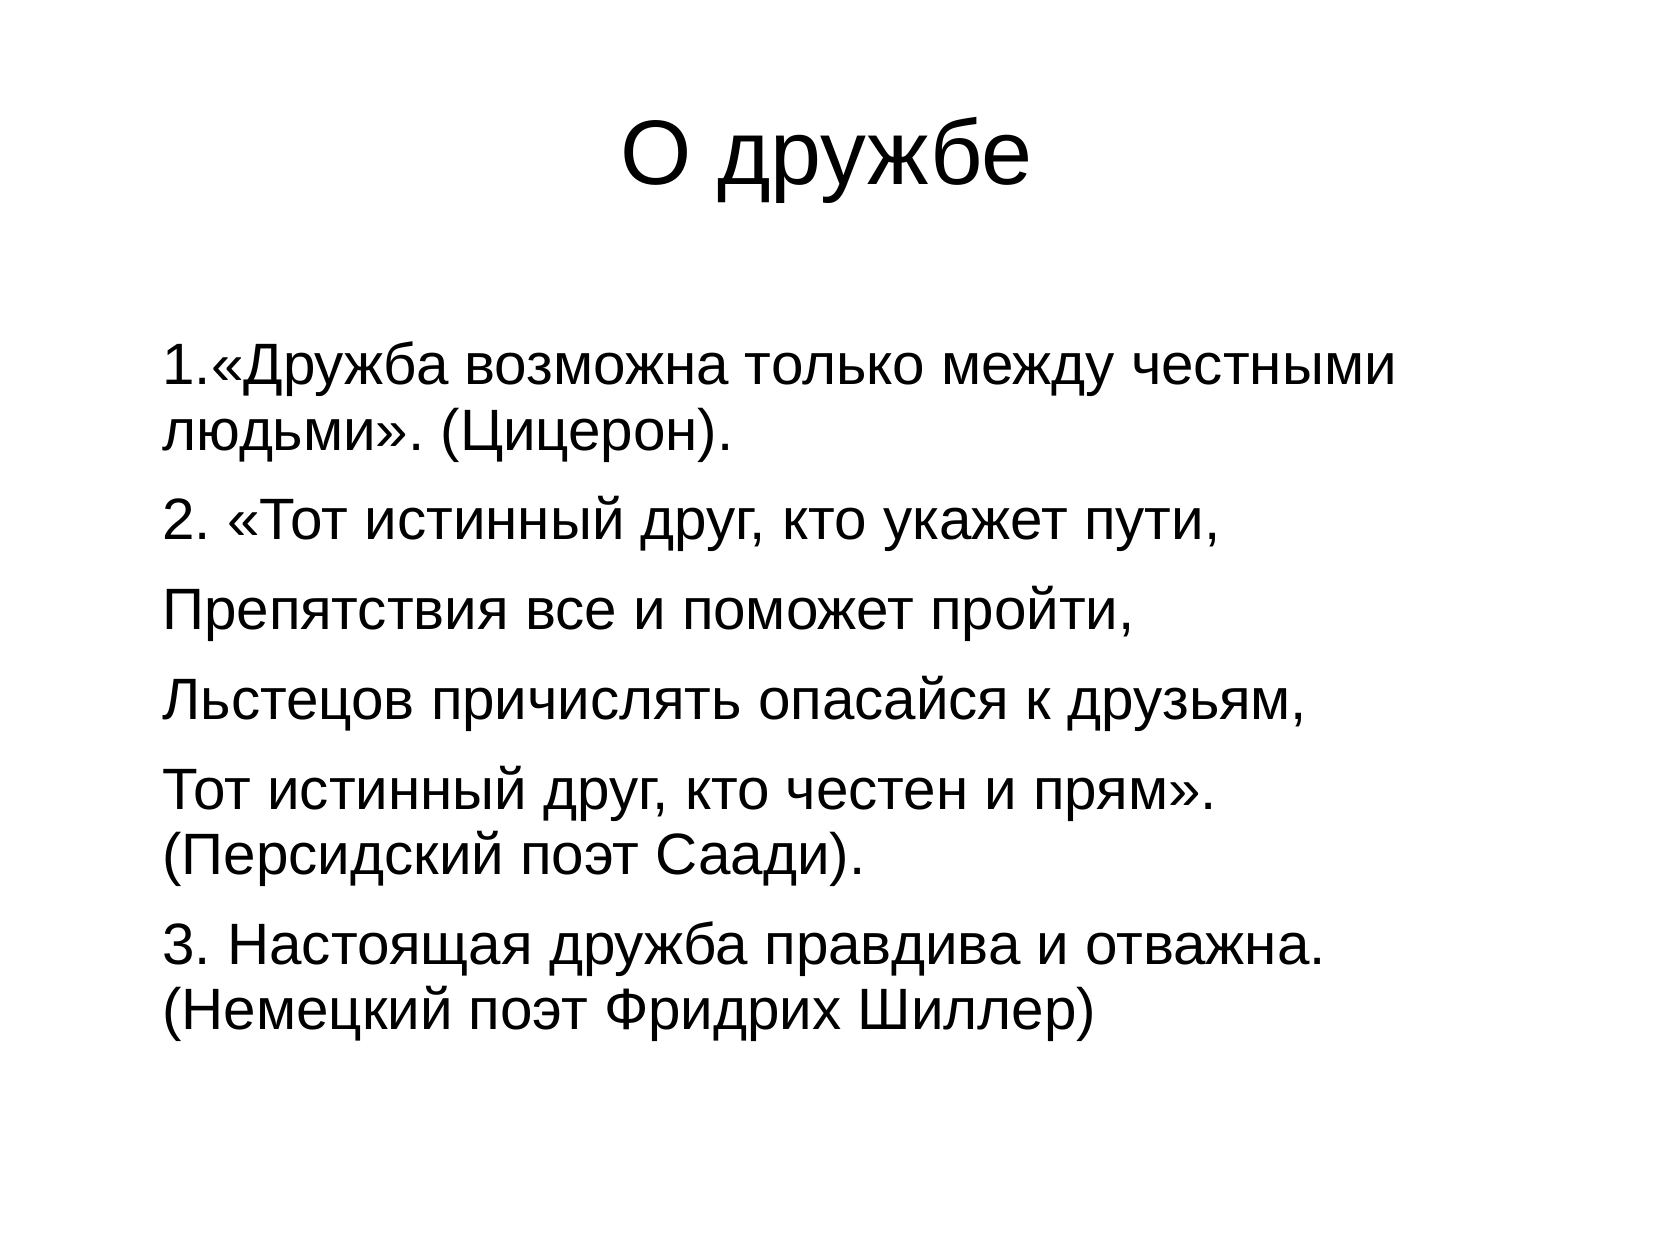

# О дружбе
| |
| --- |
| |
| --- |
1.«Дружба возможна только между честными людьми». (Цицерон).
2. «Тот истинный друг, кто укажет пути,
Препятствия все и поможет пройти,
Льстецов причислять опасайся к друзьям,
Тот истинный друг, кто честен и прям». (Персидский поэт Саади).
3. Настоящая дружба правдива и отважна. (Немецкий поэт Фридрих Шиллер)